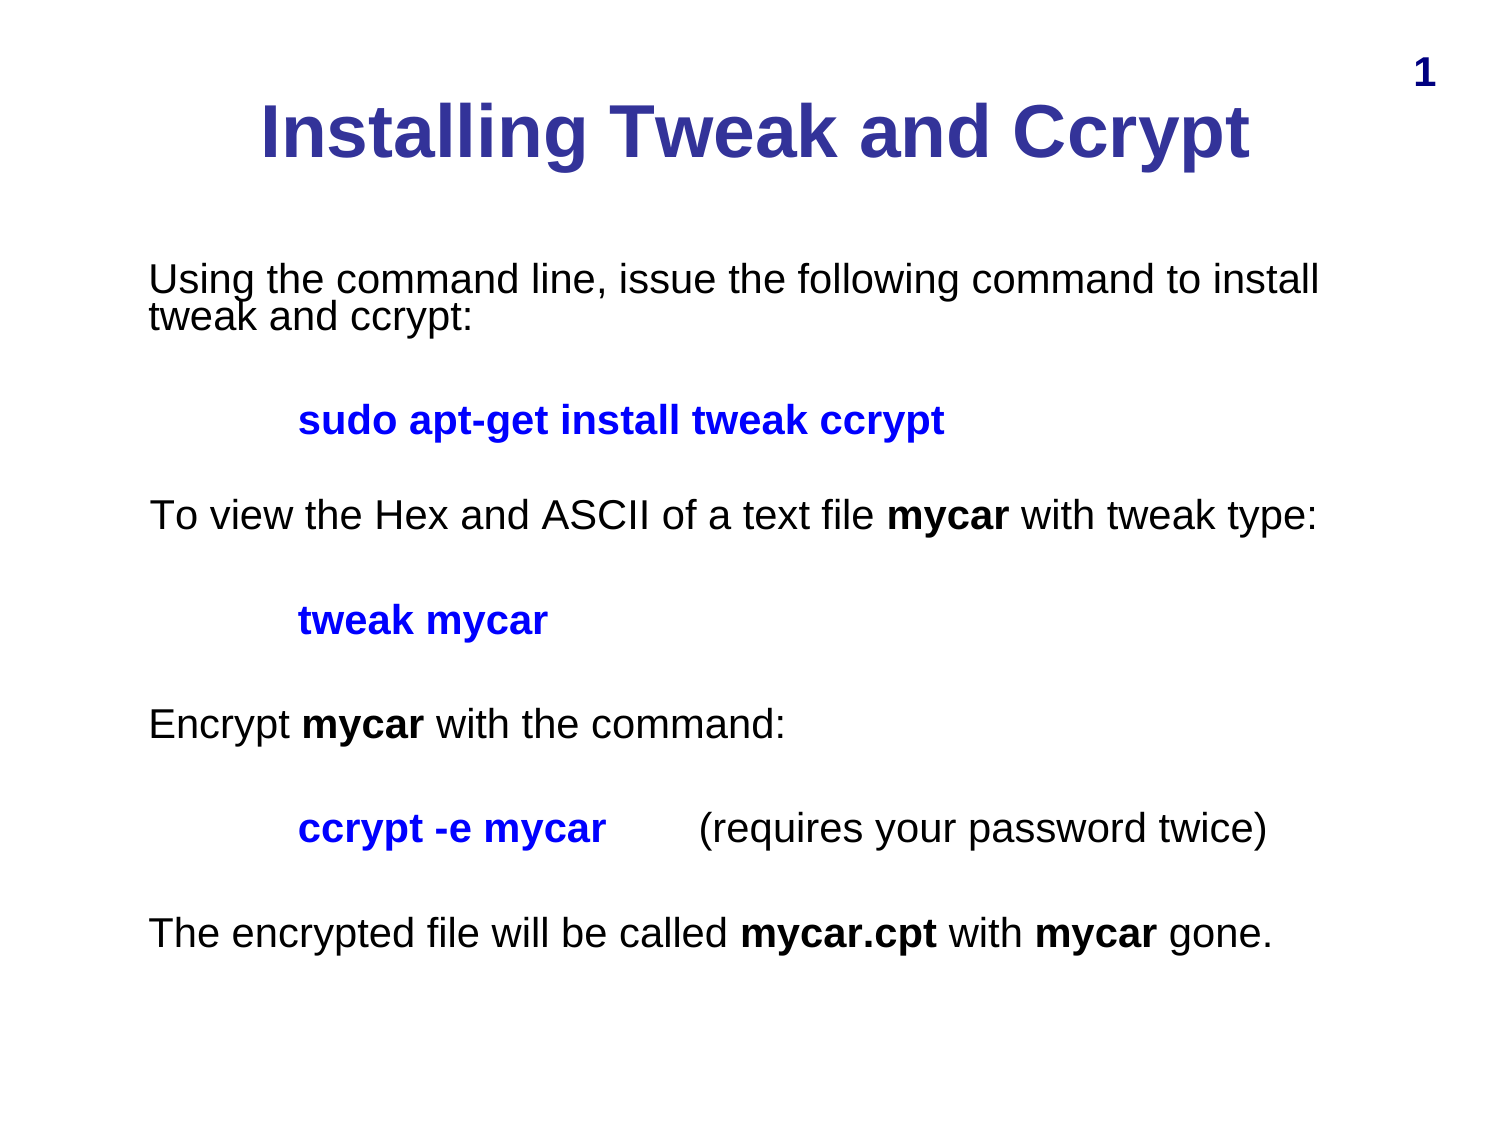

1
# Installing Tweak and Ccrypt
Using the command line, issue the following command to install tweak and ccrypt:
 sudo apt-get install tweak ccrypt
 To view the Hex and ASCII of a text file mycar with tweak type:
 tweak mycar
Encrypt mycar with the command:
 ccrypt -e mycar (requires your password twice)
The encrypted file will be called mycar.cpt with mycar gone.